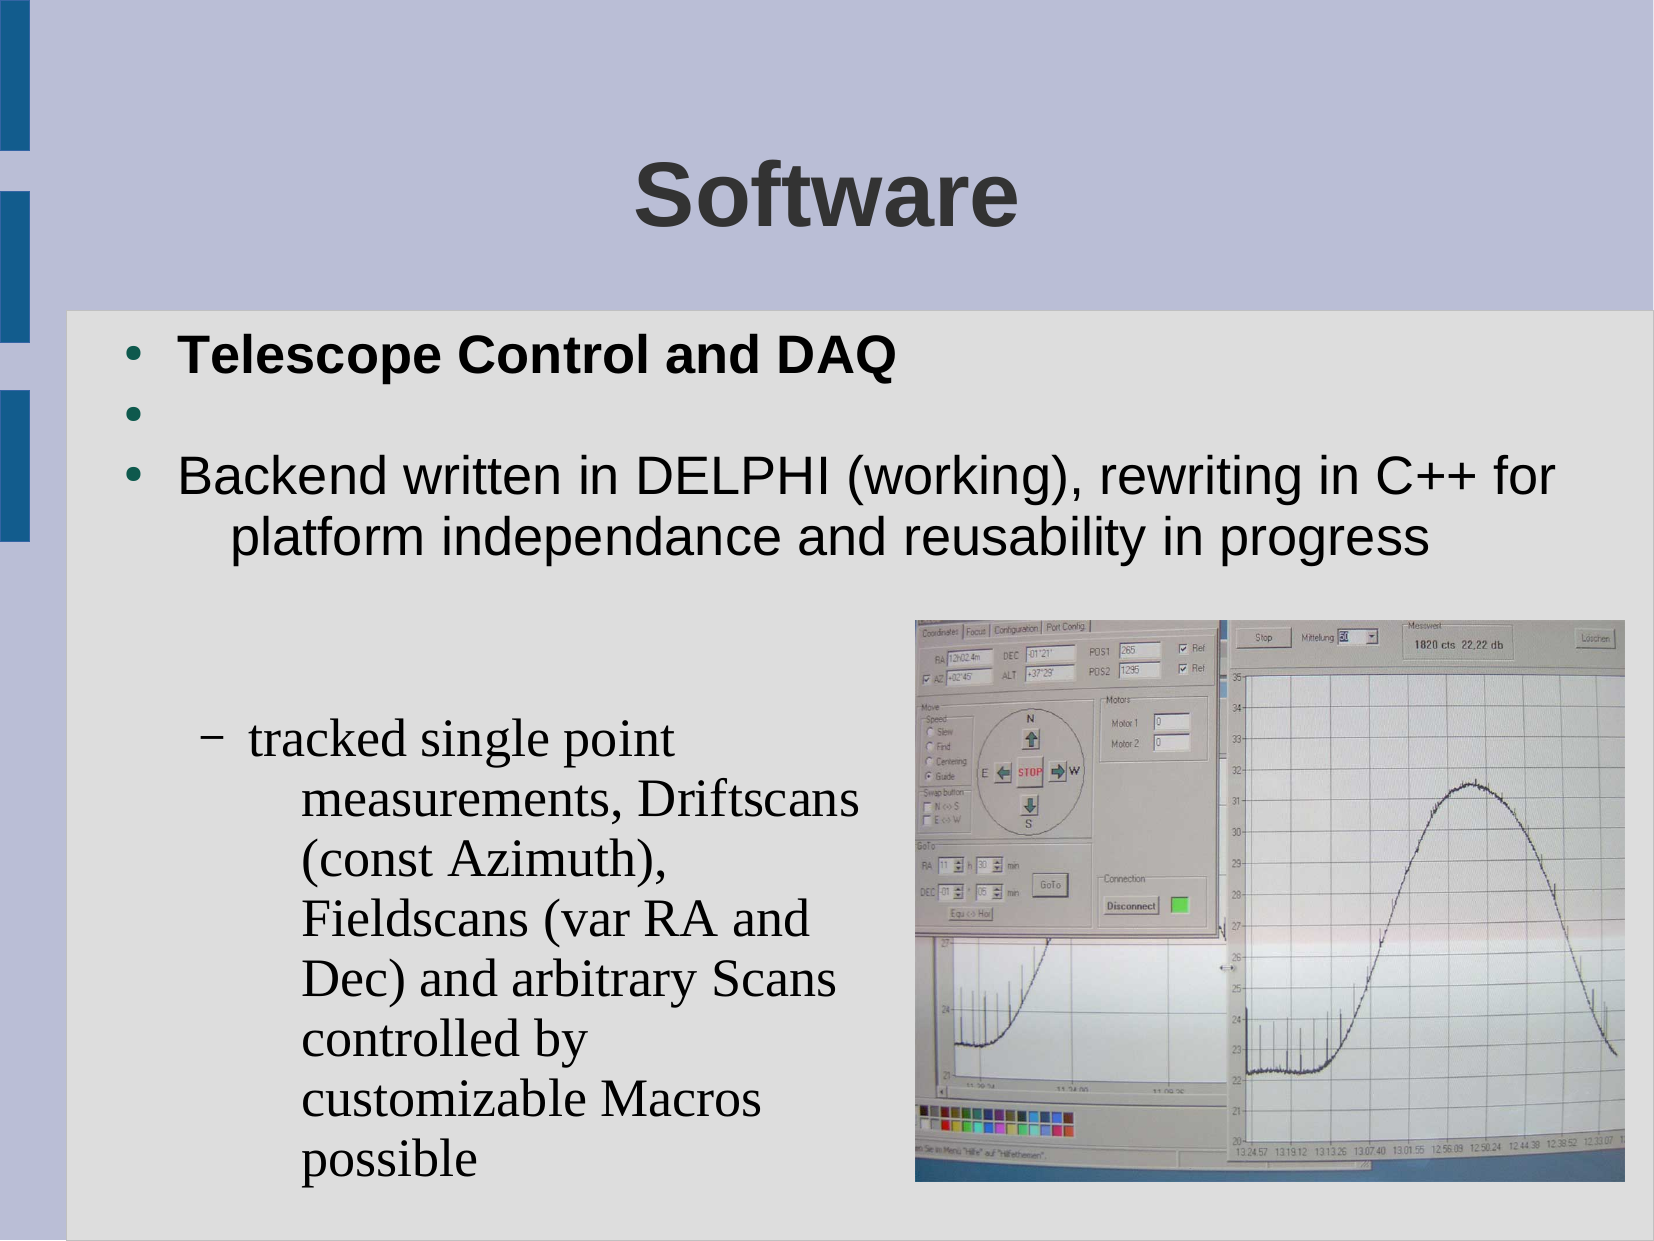

# Software
Telescope Control and DAQ
Backend written in DELPHI (working), rewriting in C++ for platform independance and reusability in progress
tracked single point measurements, Driftscans (const Azimuth), Fieldscans (var RA and Dec) and arbitrary Scans controlled by customizable Macros possible